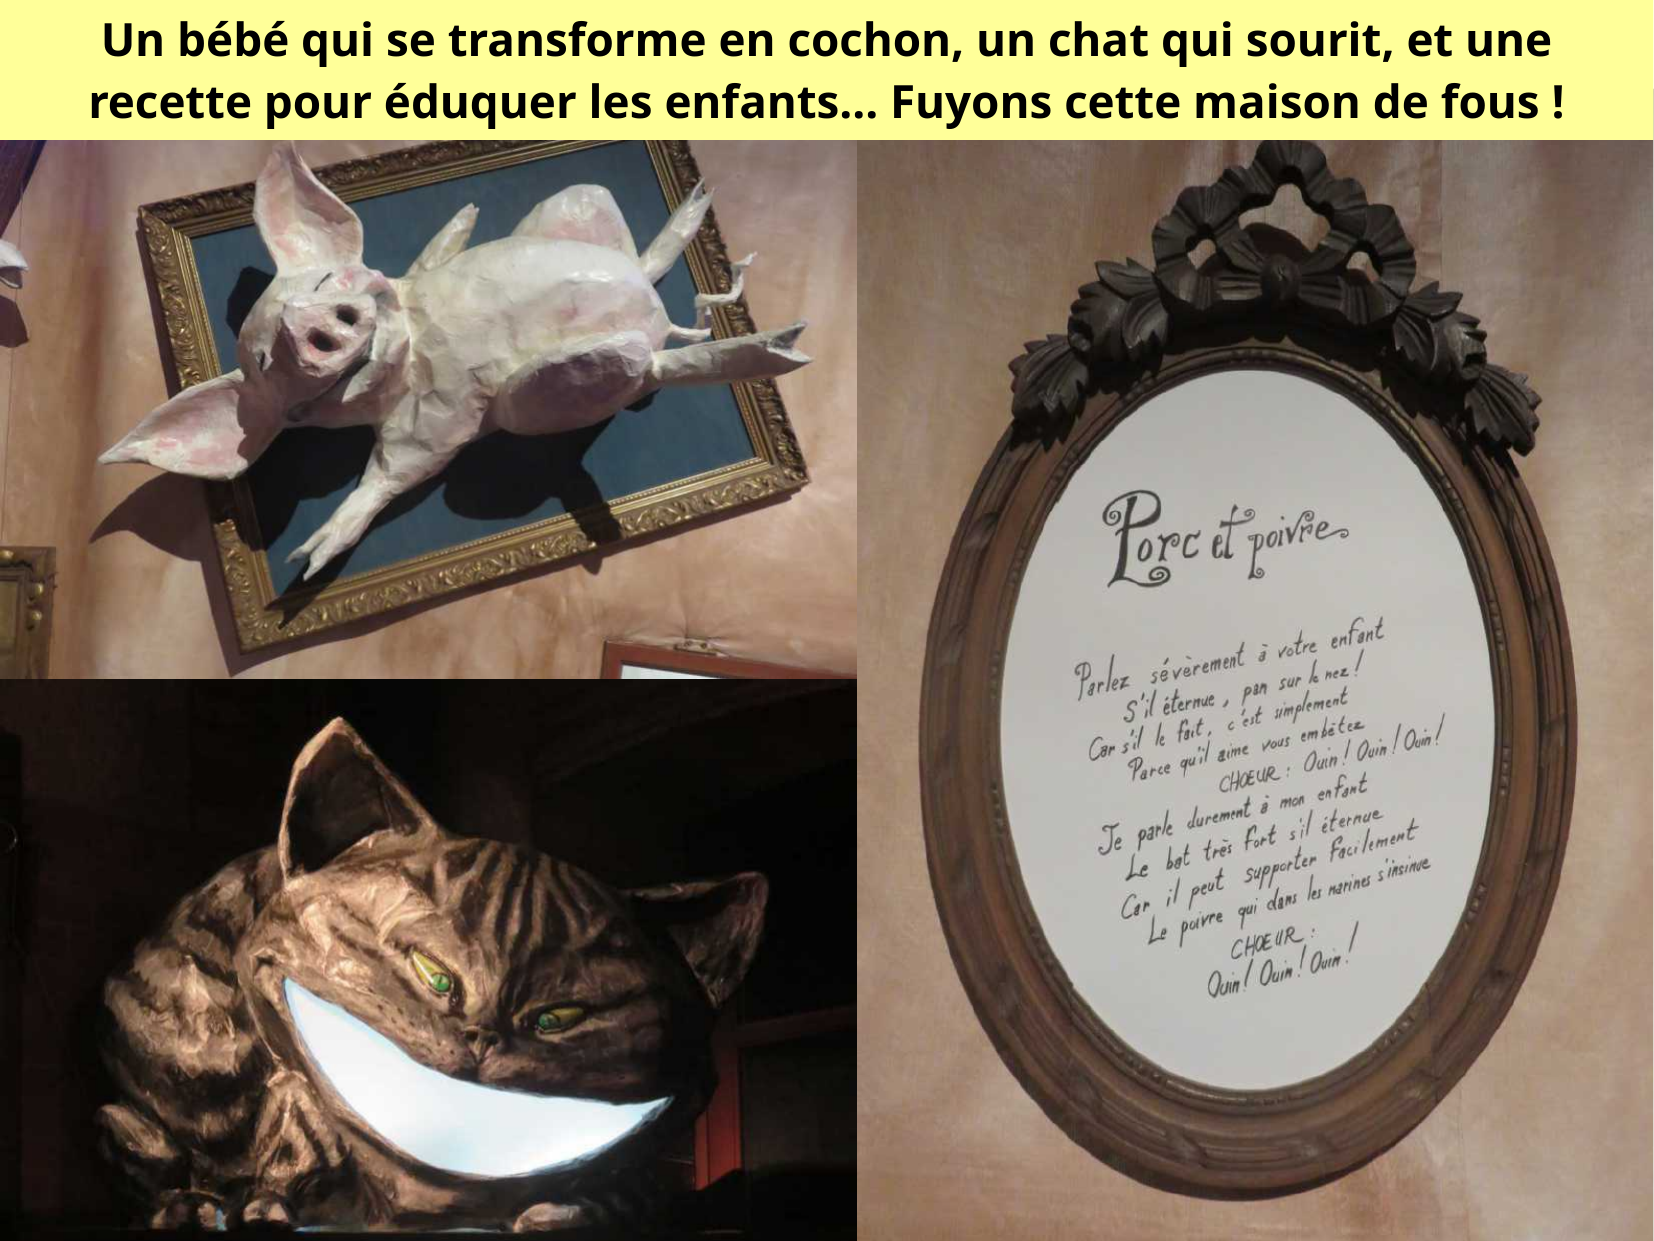

Un bébé qui se transforme en cochon, un chat qui sourit, et une recette pour éduquer les enfants... Fuyons cette maison de fous !